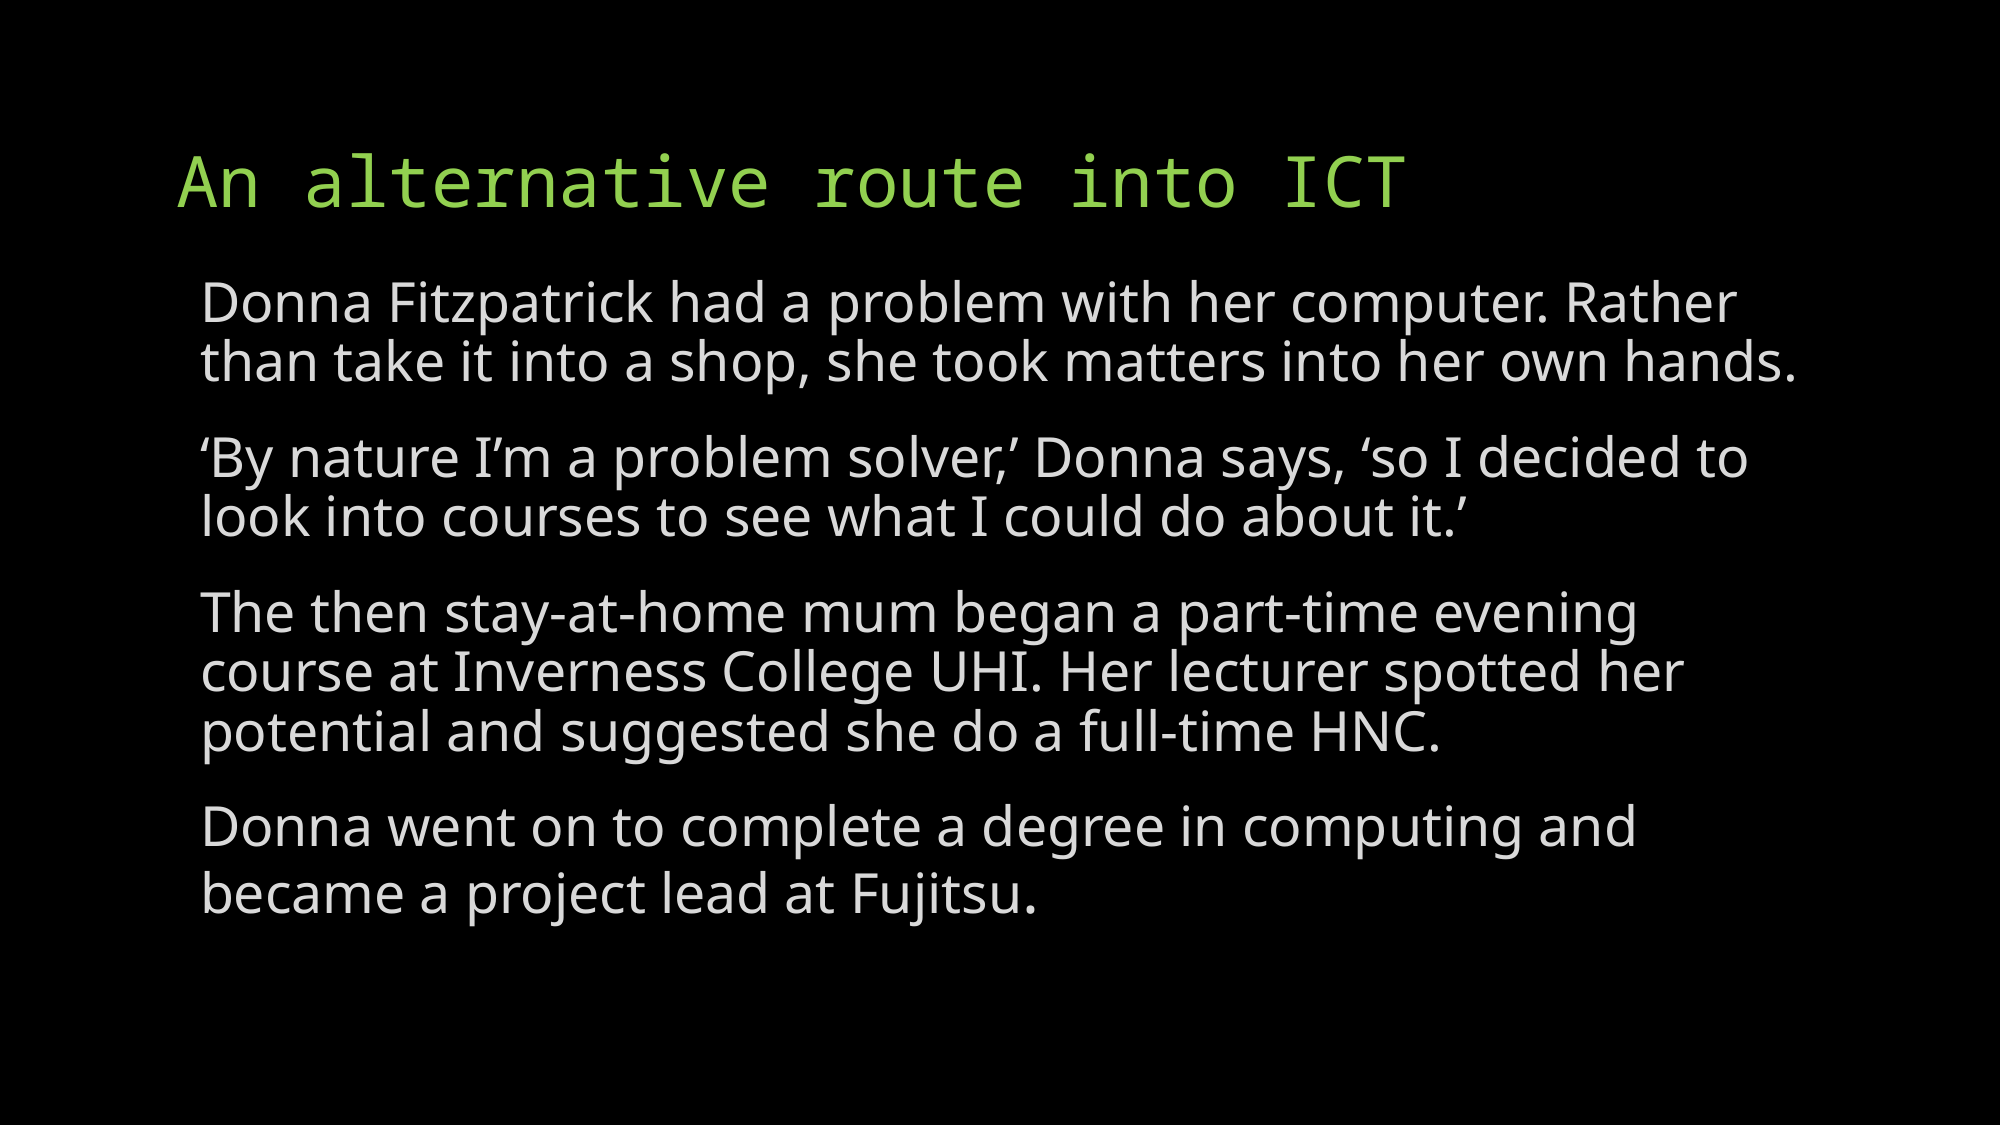

# An alternative route into ICT
Donna Fitzpatrick had a problem with her computer. Rather than take it into a shop, she took matters into her own hands.
‘By nature I’m a problem solver,’ Donna says, ‘so I decided to look into courses to see what I could do about it.’
The then stay-at-home mum began a part-time evening course at Inverness College UHI. Her lecturer spotted her potential and suggested she do a full-time HNC.
Donna went on to complete a degree in computing and became a project lead at Fujitsu.